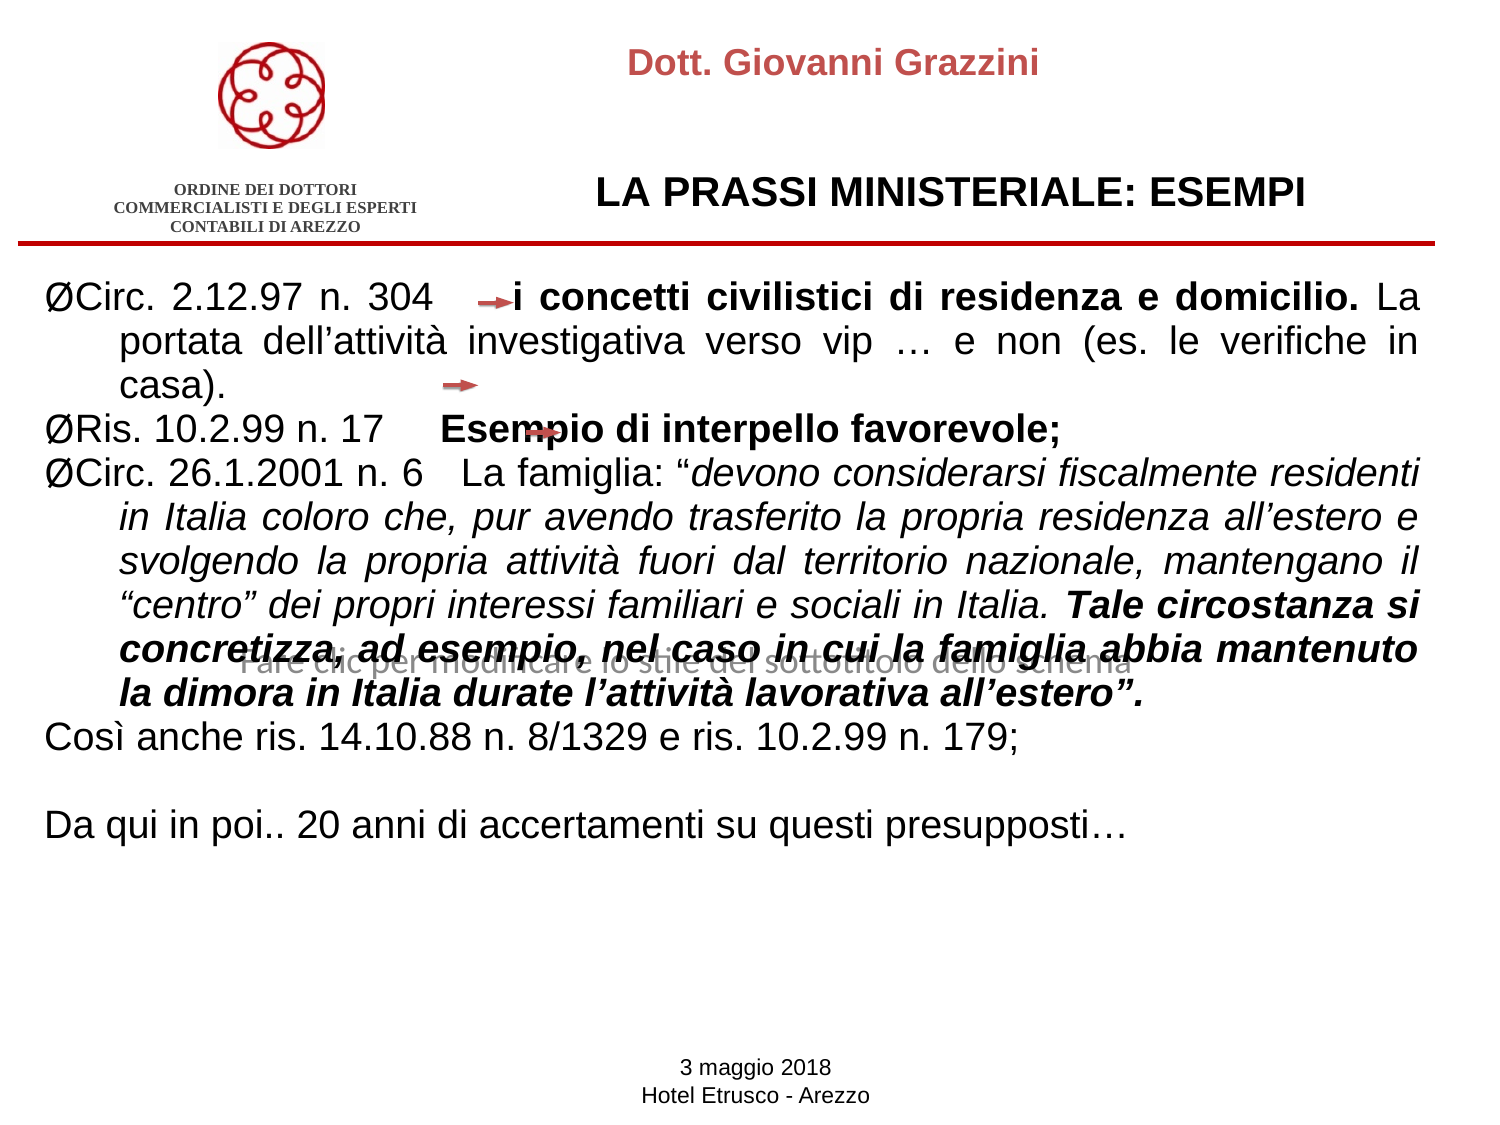

Dott. Giovanni Grazzini
LA PRASSI MINISTERIALE: ESEMPI
ORDINE DEI DOTTORI
COMMERCIALISTI E DEGLI ESPERTI
CONTABILI DI AREZZO
Circ. 2.12.97 n. 304 i concetti civilistici di residenza e domicilio. La portata dell’attività investigativa verso vip … e non (es. le verifiche in casa).
Ris. 10.2.99 n. 17 Esempio di interpello favorevole;
Circ. 26.1.2001 n. 6 La famiglia: “devono considerarsi fiscalmente residenti in Italia coloro che, pur avendo trasferito la propria residenza all’estero e svolgendo la propria attività fuori dal territorio nazionale, mantengano il “centro” dei propri interessi familiari e sociali in Italia. Tale circostanza si concretizza, ad esempio, nel caso in cui la famiglia abbia mantenuto la dimora in Italia durate l’attività lavorativa all’estero”.
Così anche ris. 14.10.88 n. 8/1329 e ris. 10.2.99 n. 179;
Da qui in poi.. 20 anni di accertamenti su questi presupposti…
3 maggio 2018
Hotel Etrusco - Arezzo